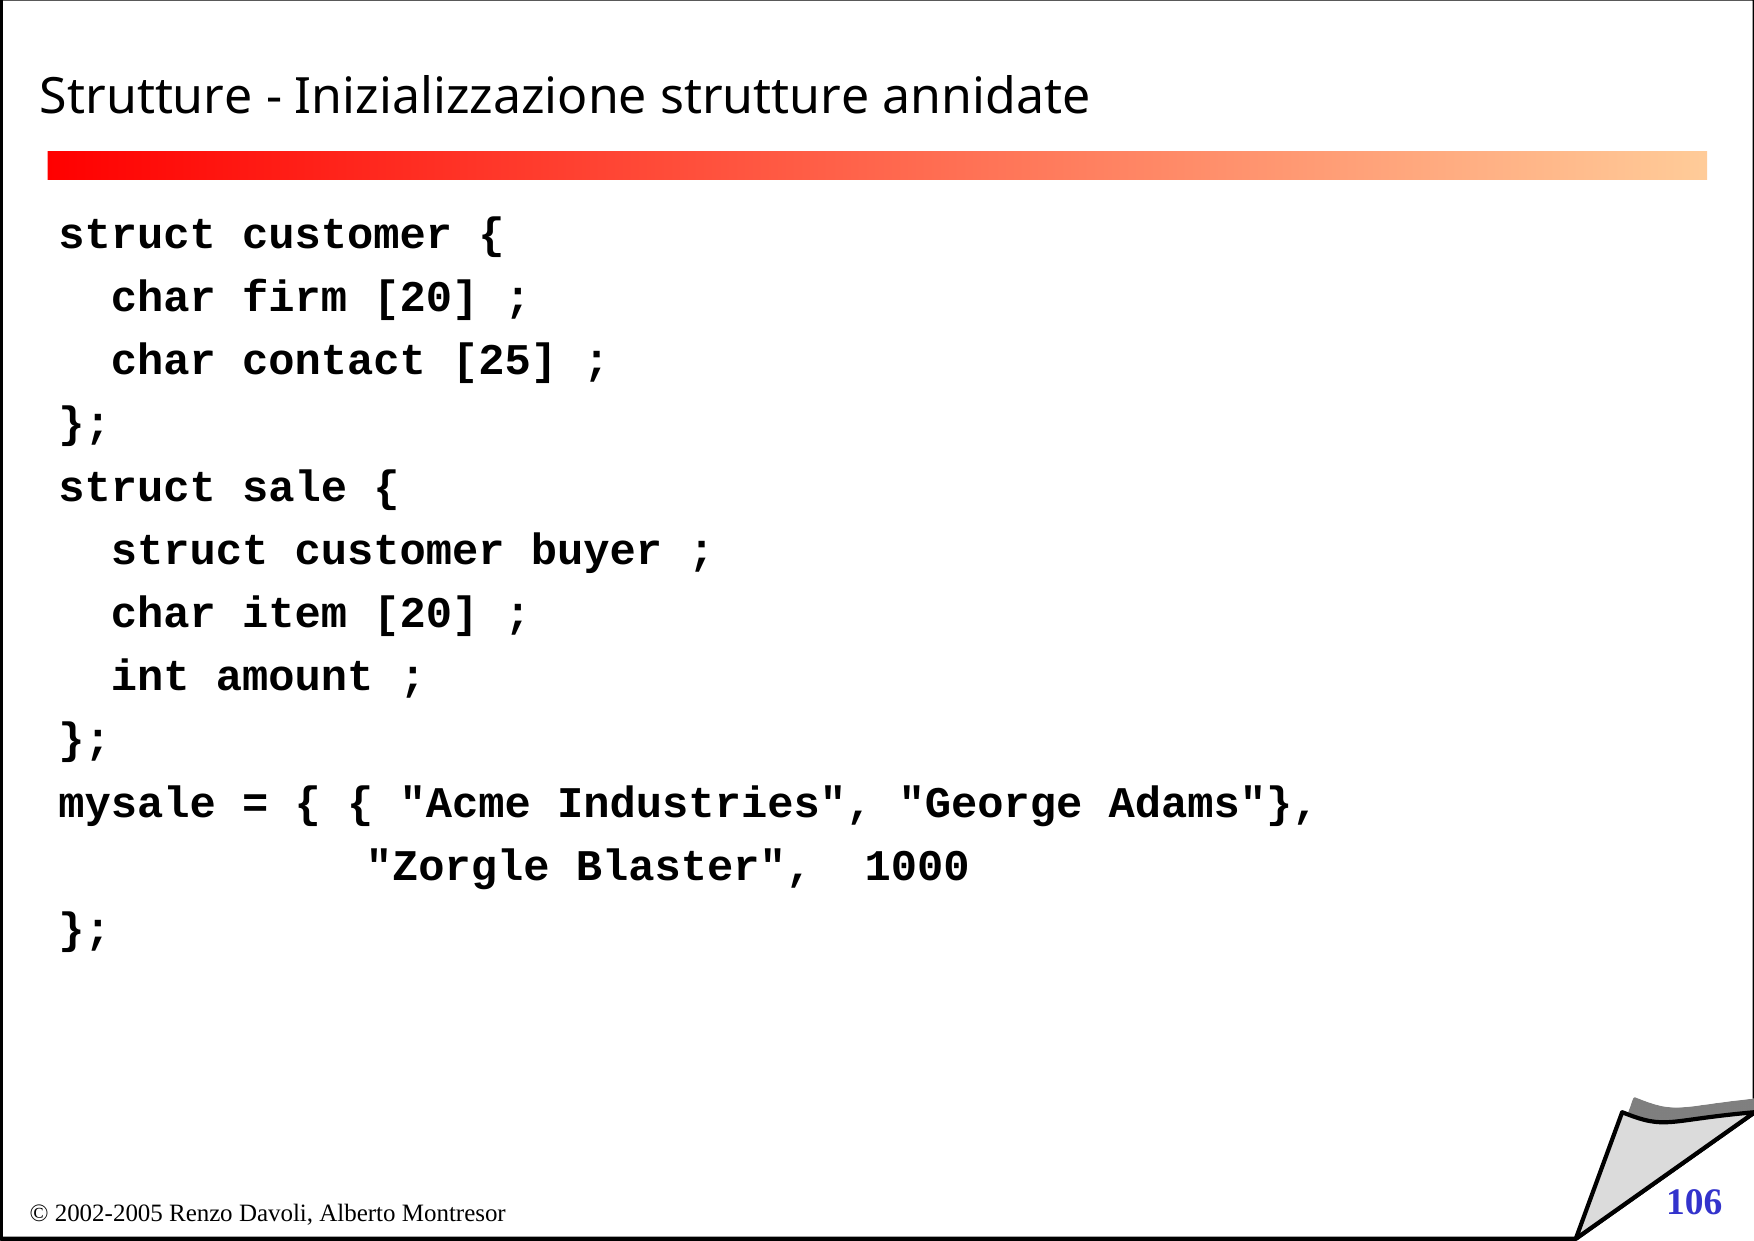

# Strutture - Inizializzazione strutture annidate
struct customer {
 char firm [20] ;
 char contact [25] ;
};
struct sale {
 struct customer buyer ;
 char item [20] ;
 int amount ;
};
mysale = { { "Acme Industries", "George Adams"},
	 "Zorgle Blaster", 1000
};